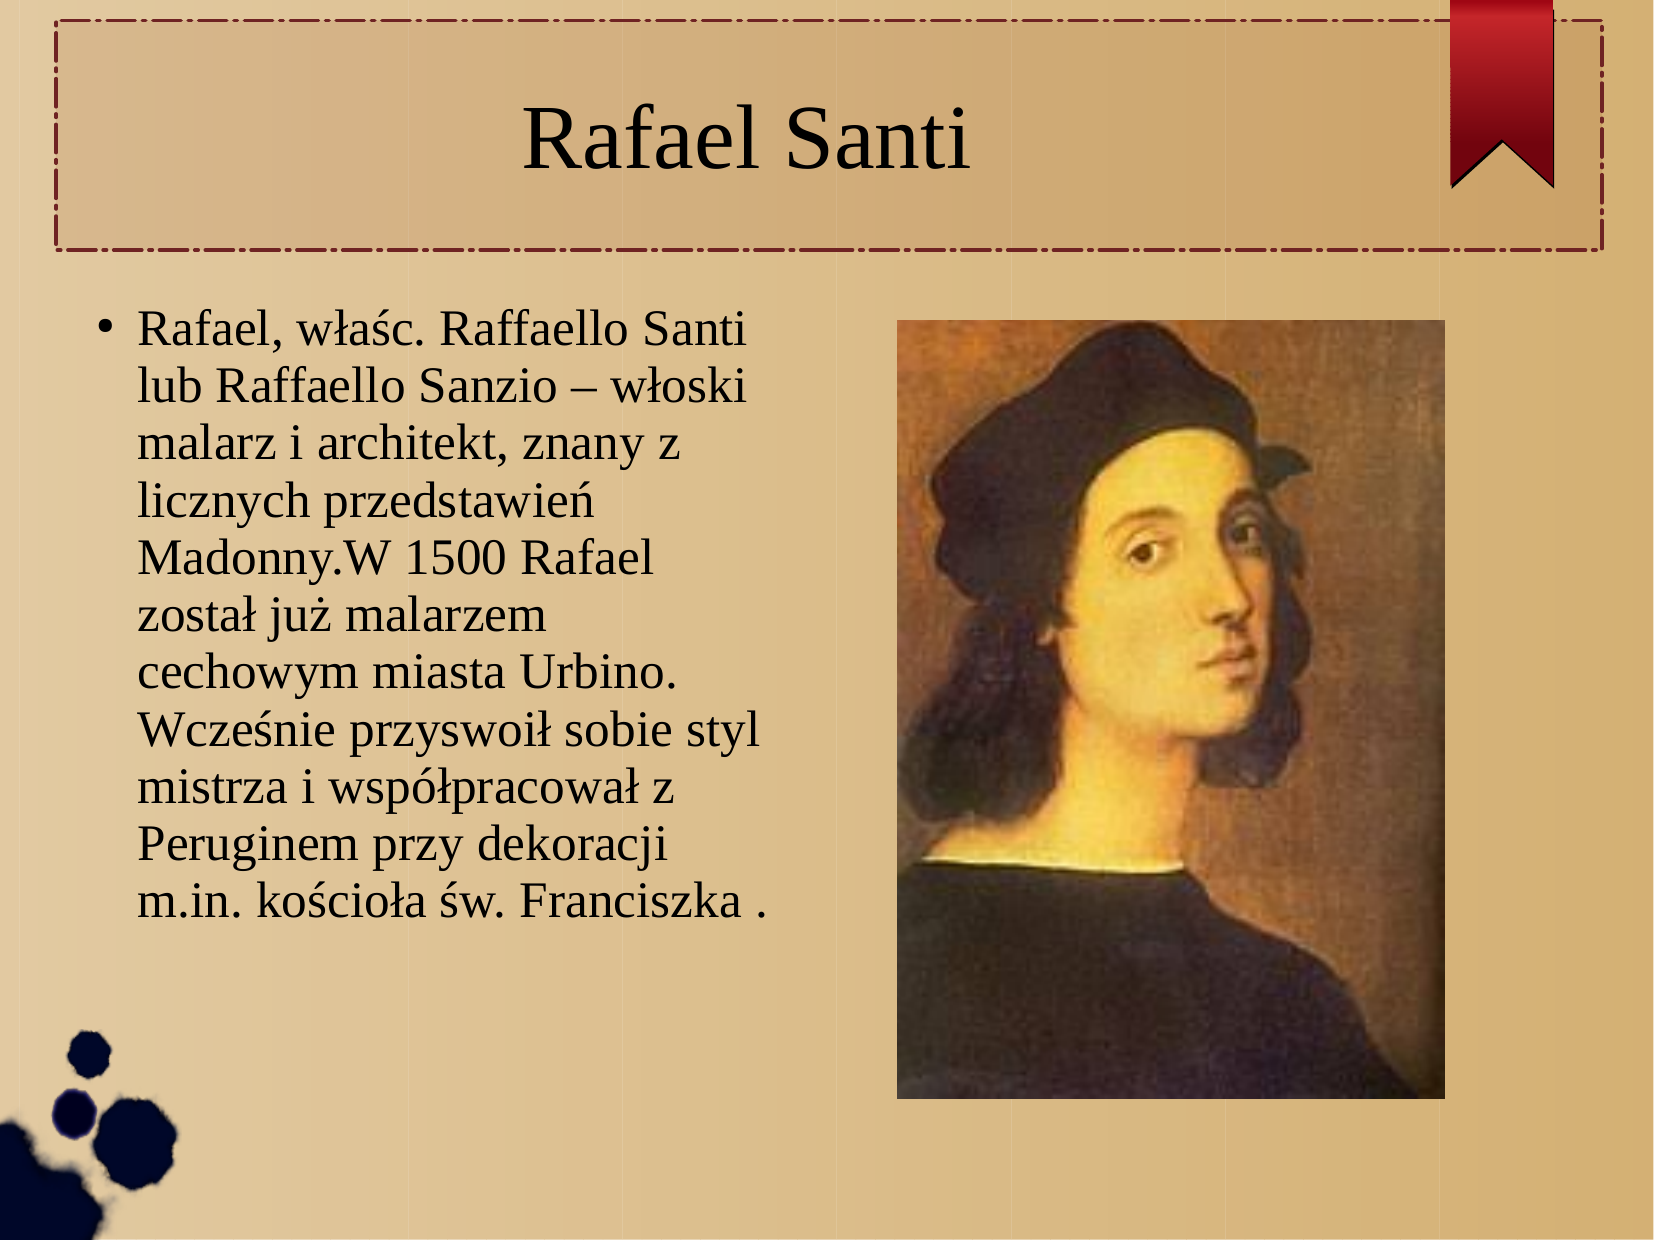

# Rafael Santi
Rafael, właśc. Raffaello Santi lub Raffaello Sanzio – włoski malarz i architekt, znany z licznych przedstawień Madonny.W 1500 Rafael został już malarzem cechowym miasta Urbino. Wcześnie przyswoił sobie styl mistrza i współpracował z Peruginem przy dekoracji m.in. kościoła św. Franciszka .